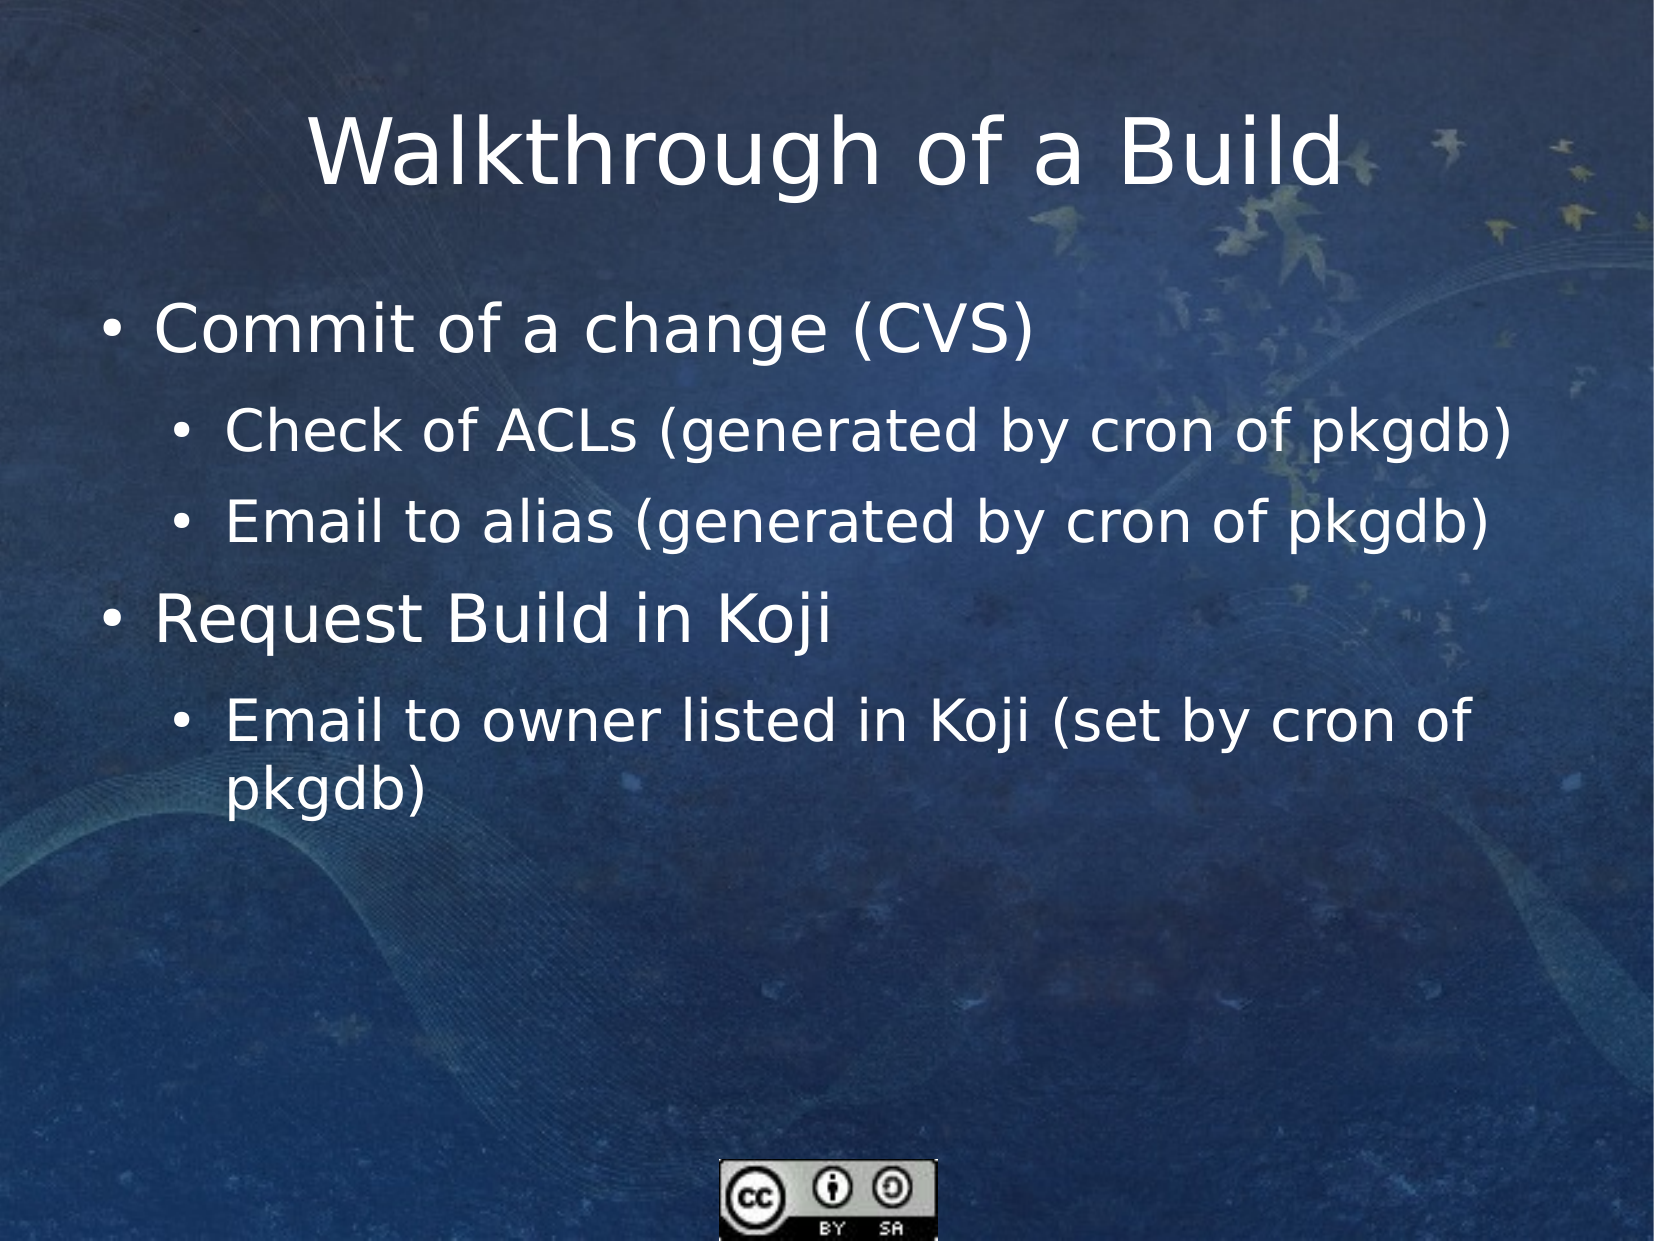

# Walkthrough of a Build
Commit of a change (CVS)
Check of ACLs (generated by cron of pkgdb)
Email to alias (generated by cron of pkgdb)
Request Build in Koji
Email to owner listed in Koji (set by cron of pkgdb)